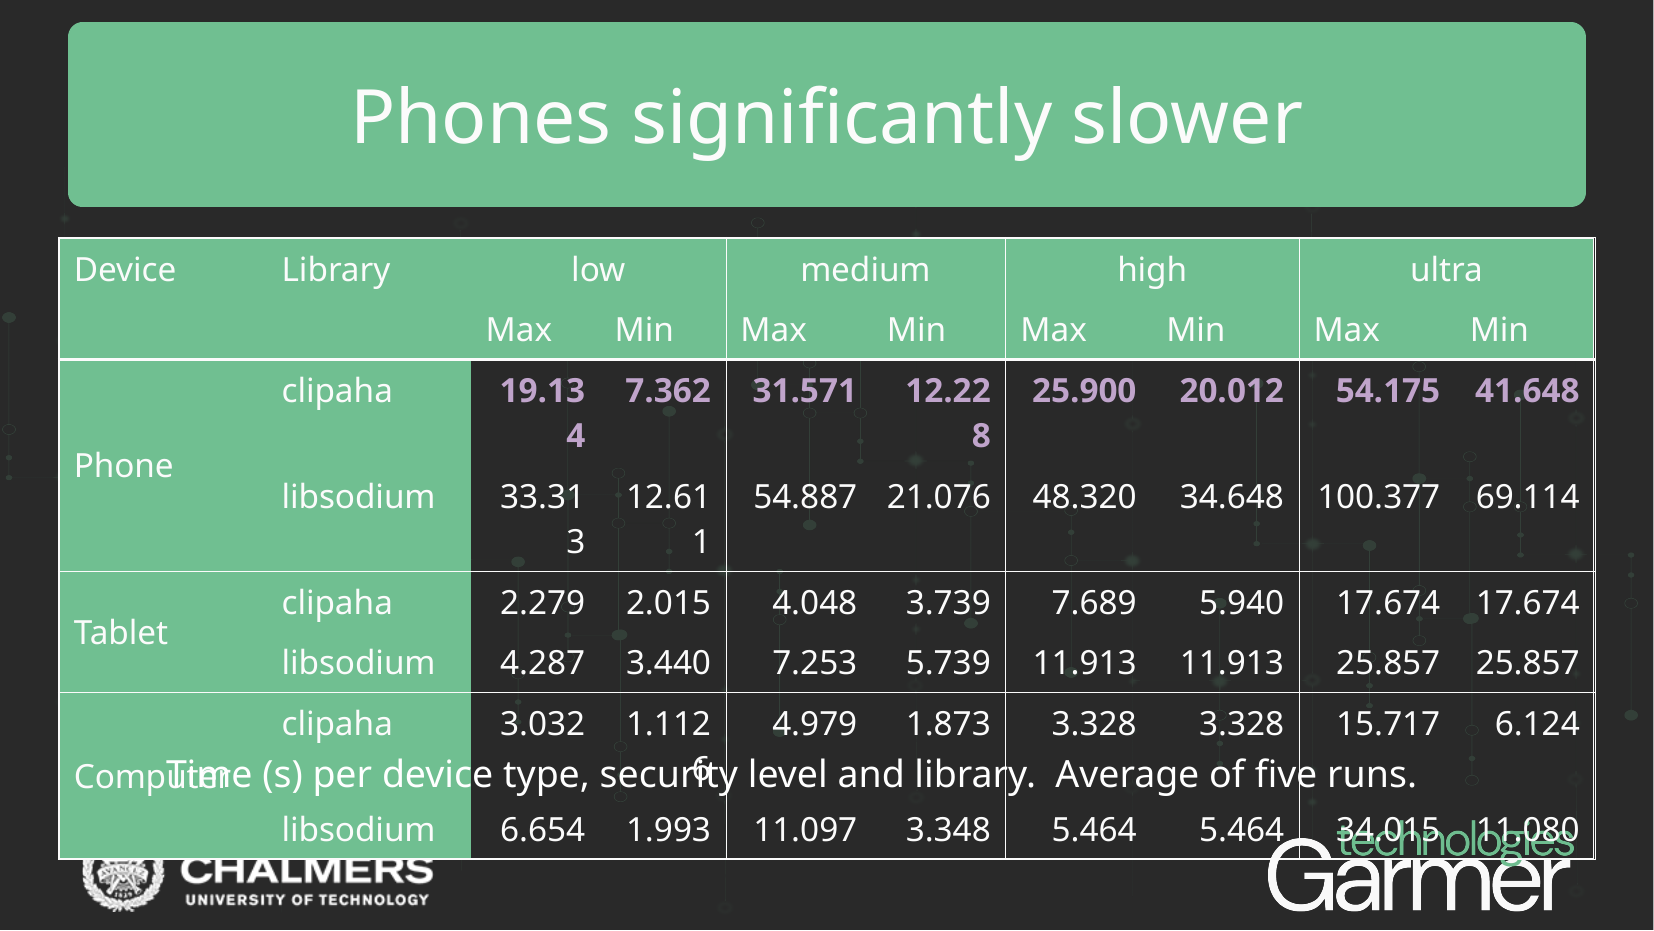

# Phones significantly slower
| Device | Library | low | | medium | | high | | ultra | |
| --- | --- | --- | --- | --- | --- | --- | --- | --- | --- |
| | | Max | Min | Max | Min | Max | Min | Max | Min |
| Phone | clipaha | 19.134 | 7.362 | 31.571 | 12.228 | 25.900 | 20.012 | 54.175 | 41.648 |
| | libsodium | 33.313 | 12.611 | 54.887 | 21.076 | 48.320 | 34.648 | 100.377 | 69.114 |
| Tablet | clipaha | 2.279 | 2.015 | 4.048 | 3.739 | 7.689 | 5.940 | 17.674 | 17.674 |
| | libsodium | 4.287 | 3.440 | 7.253 | 5.739 | 11.913 | 11.913 | 25.857 | 25.857 |
| Computer | clipaha | 3.032 | 1.1126 | 4.979 | 1.873 | 3.328 | 3.328 | 15.717 | 6.124 |
| | libsodium | 6.654 | 1.993 | 11.097 | 3.348 | 5.464 | 5.464 | 34.015 | 11.080 |
Time (s) per device type, security level and library. Average of five runs.